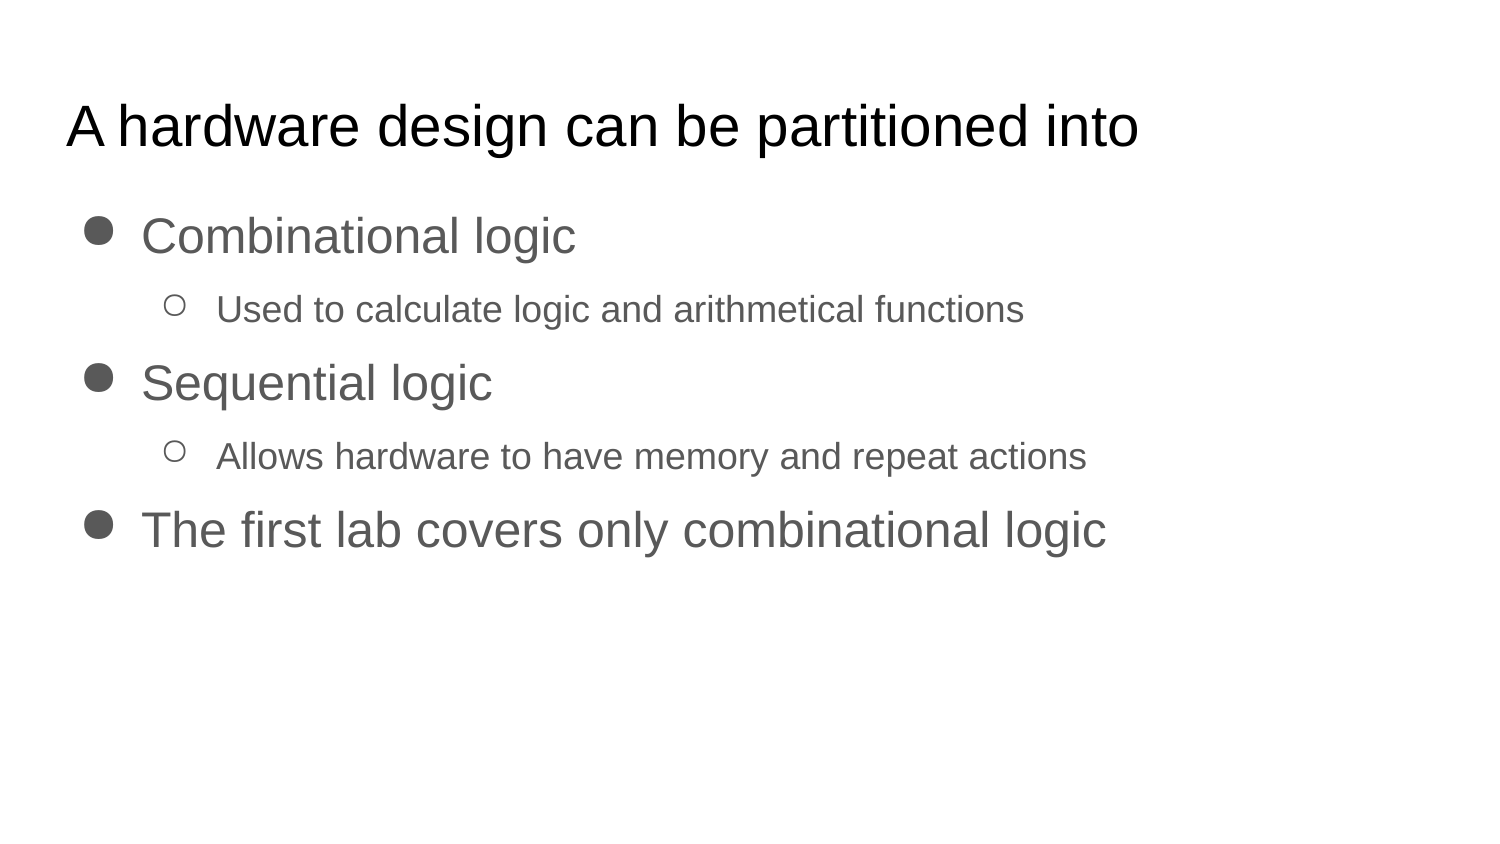

# A hardware design can be partitioned into
Combinational logic
Used to calculate logic and arithmetical functions
Sequential logic
Allows hardware to have memory and repeat actions
The first lab covers only combinational logic